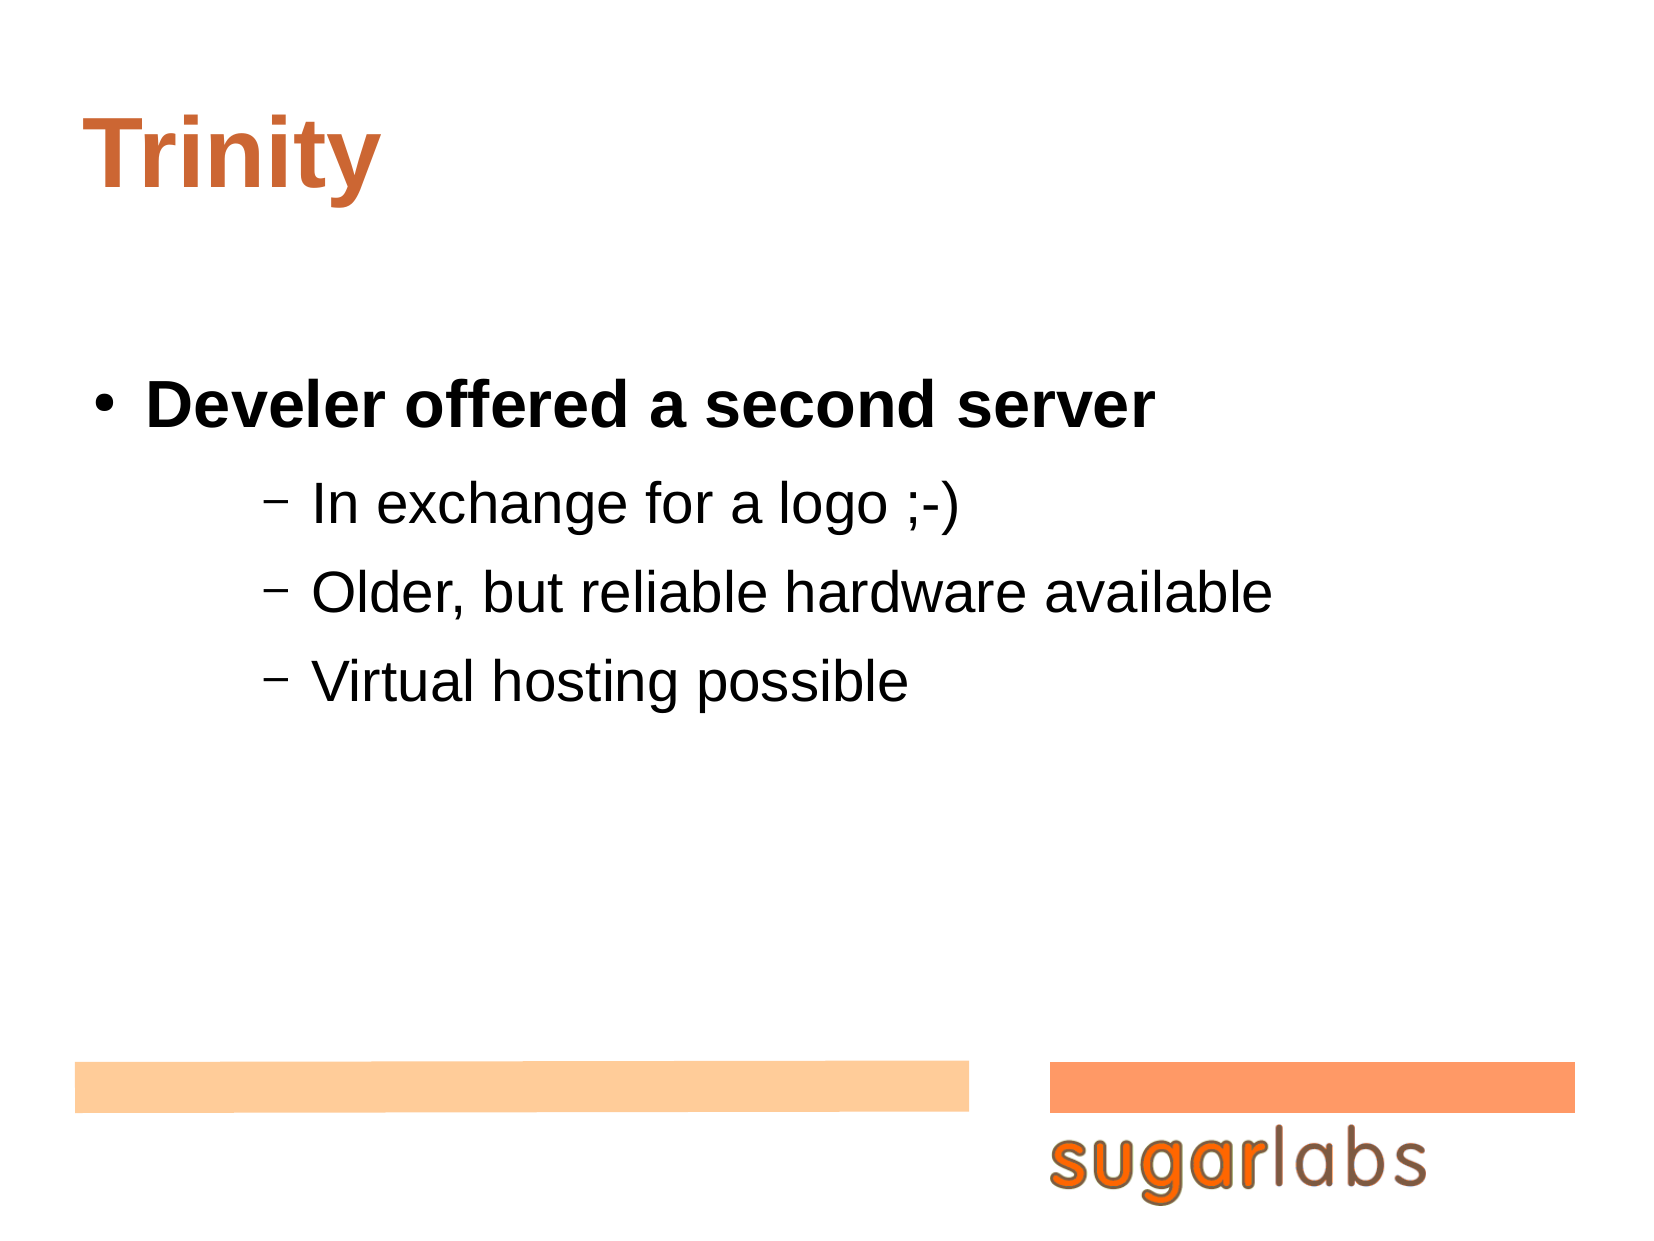

# Trinity
Develer offered a second server
In exchange for a logo ;-)
Older, but reliable hardware available
Virtual hosting possible